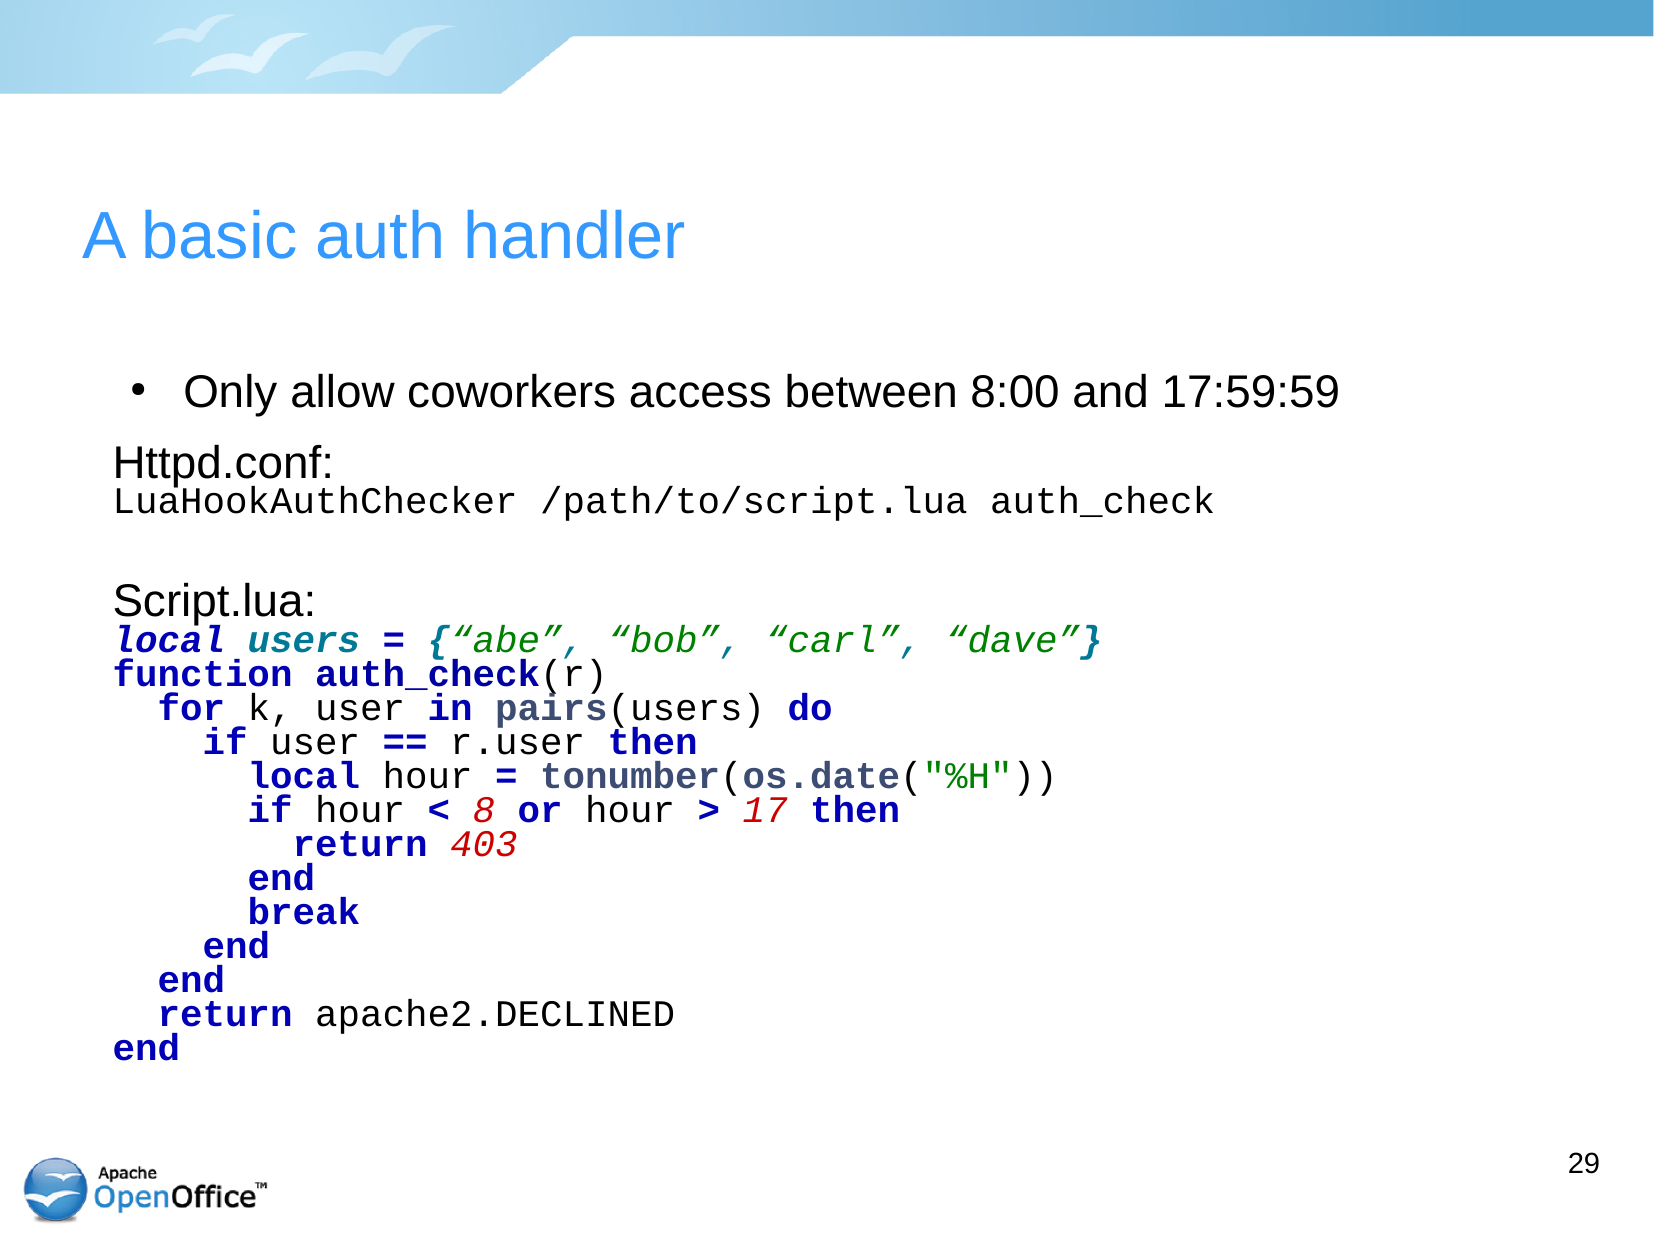

# A basic auth handler
Only allow coworkers access between 8:00 and 17:59:59
Httpd.conf:
LuaHookAuthChecker /path/to/script.lua auth_check
Script.lua:
local users = {“abe”, “bob”, “carl”, “dave”}
function auth_check(r)
 for k, user in pairs(users) do
 if user == r.user then
 local hour = tonumber(os.date("%H"))
 if hour < 8 or hour > 17 then
 return 403
 end
 break
 end
 end
 return apache2.DECLINED
end
29